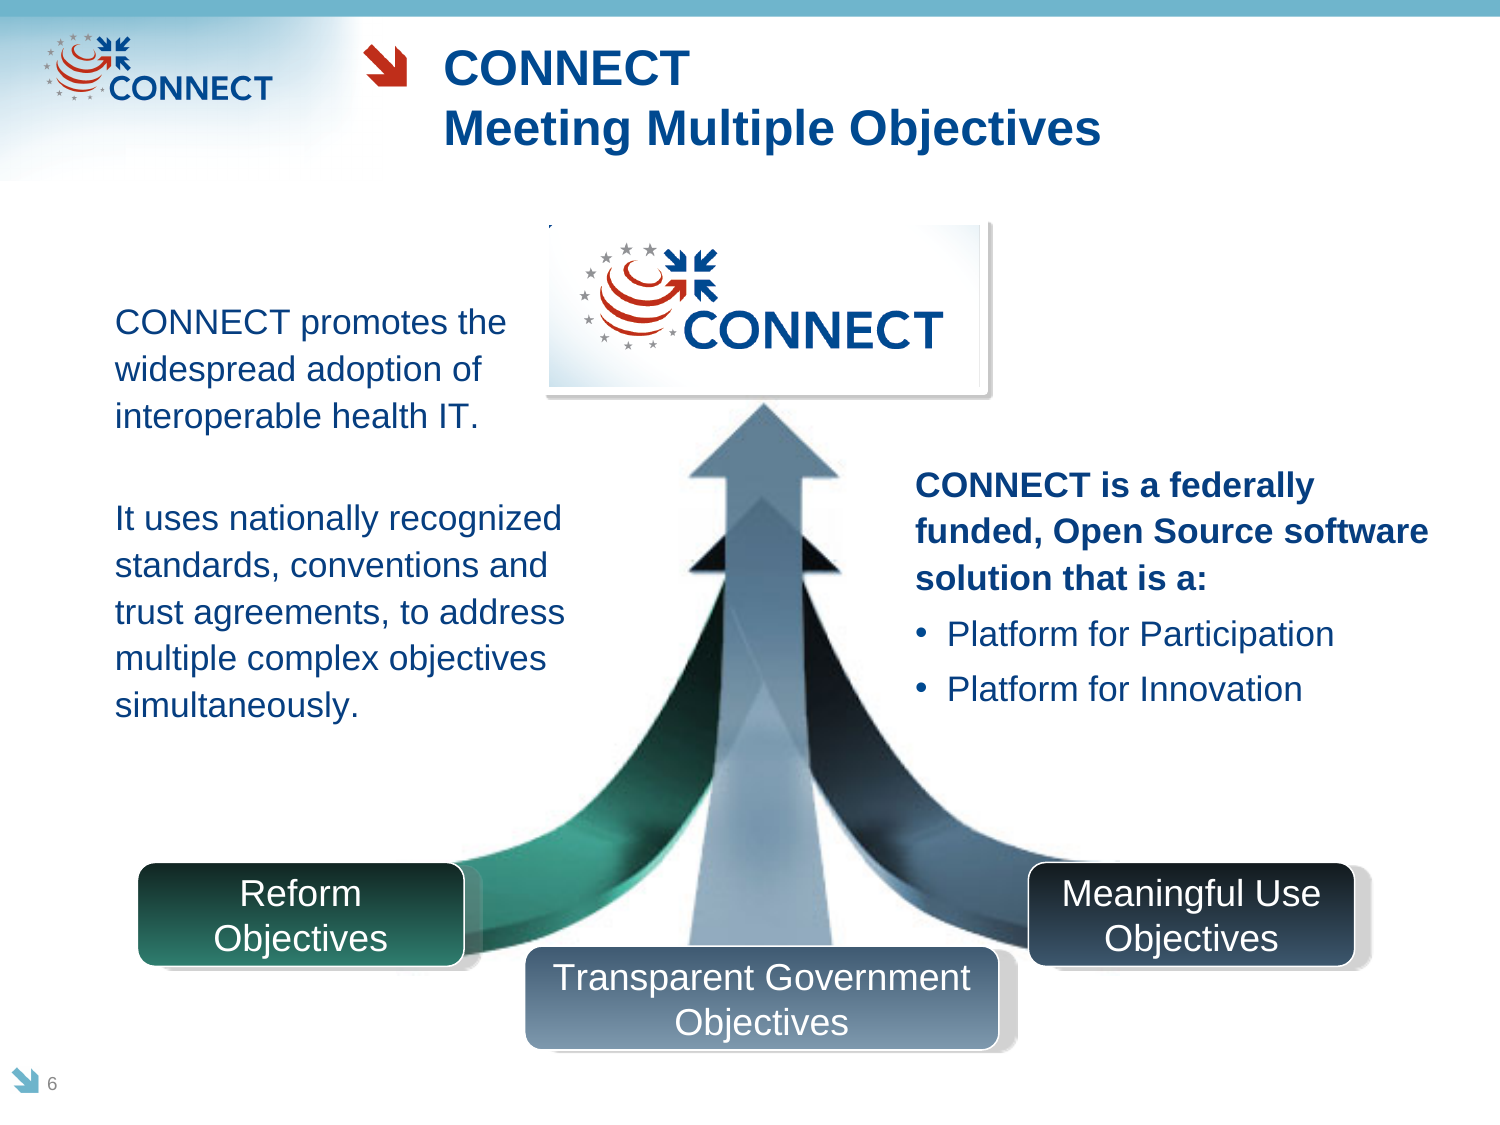

# CONNECT Meeting Multiple Objectives
Reform Objectives
Meaningful Use Objectives
Transparent Government Objectives
CONNECT promotes the widespread adoption of interoperable health IT.
It uses nationally recognized standards, conventions and trust agreements, to address multiple complex objectives simultaneously.
CONNECT is a federally funded, Open Source software solution that is a:
 Platform for Participation
 Platform for Innovation